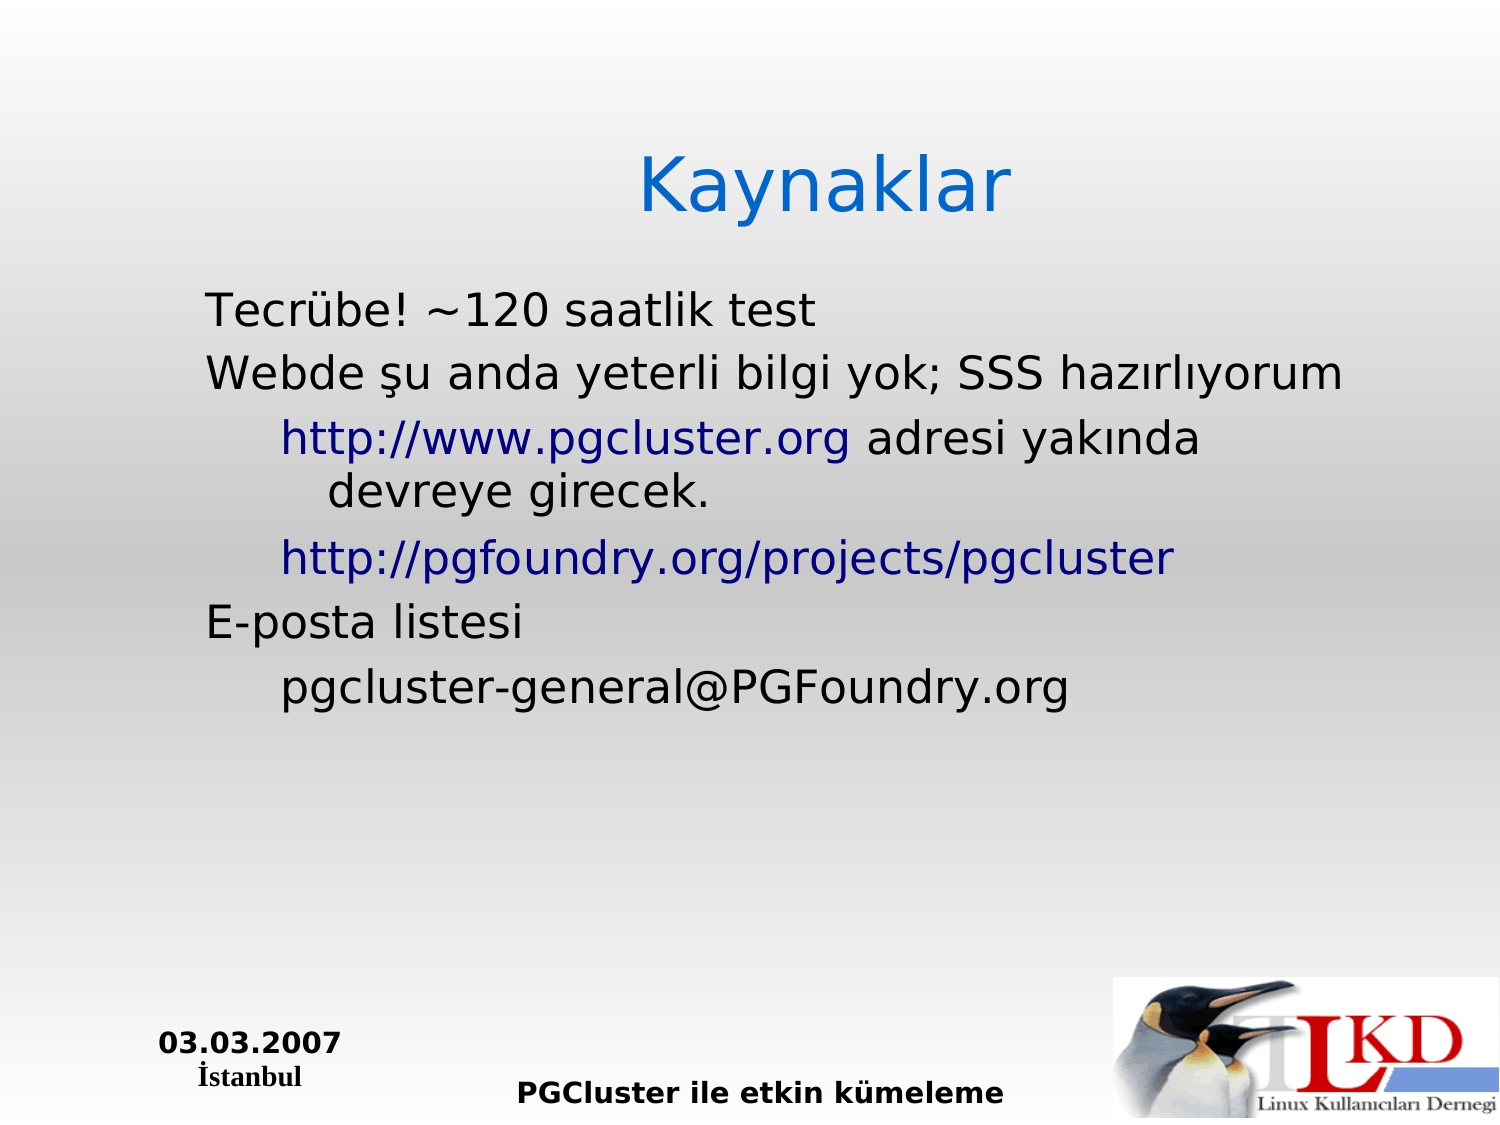

# Kaynaklar
Tecrübe! ~120 saatlik test
Webde şu anda yeterli bilgi yok; SSS hazırlıyorum
http://www.pgcluster.org adresi yakında devreye girecek.
http://pgfoundry.org/projects/pgcluster
E-posta listesi
pgcluster-general@PGFoundry.org